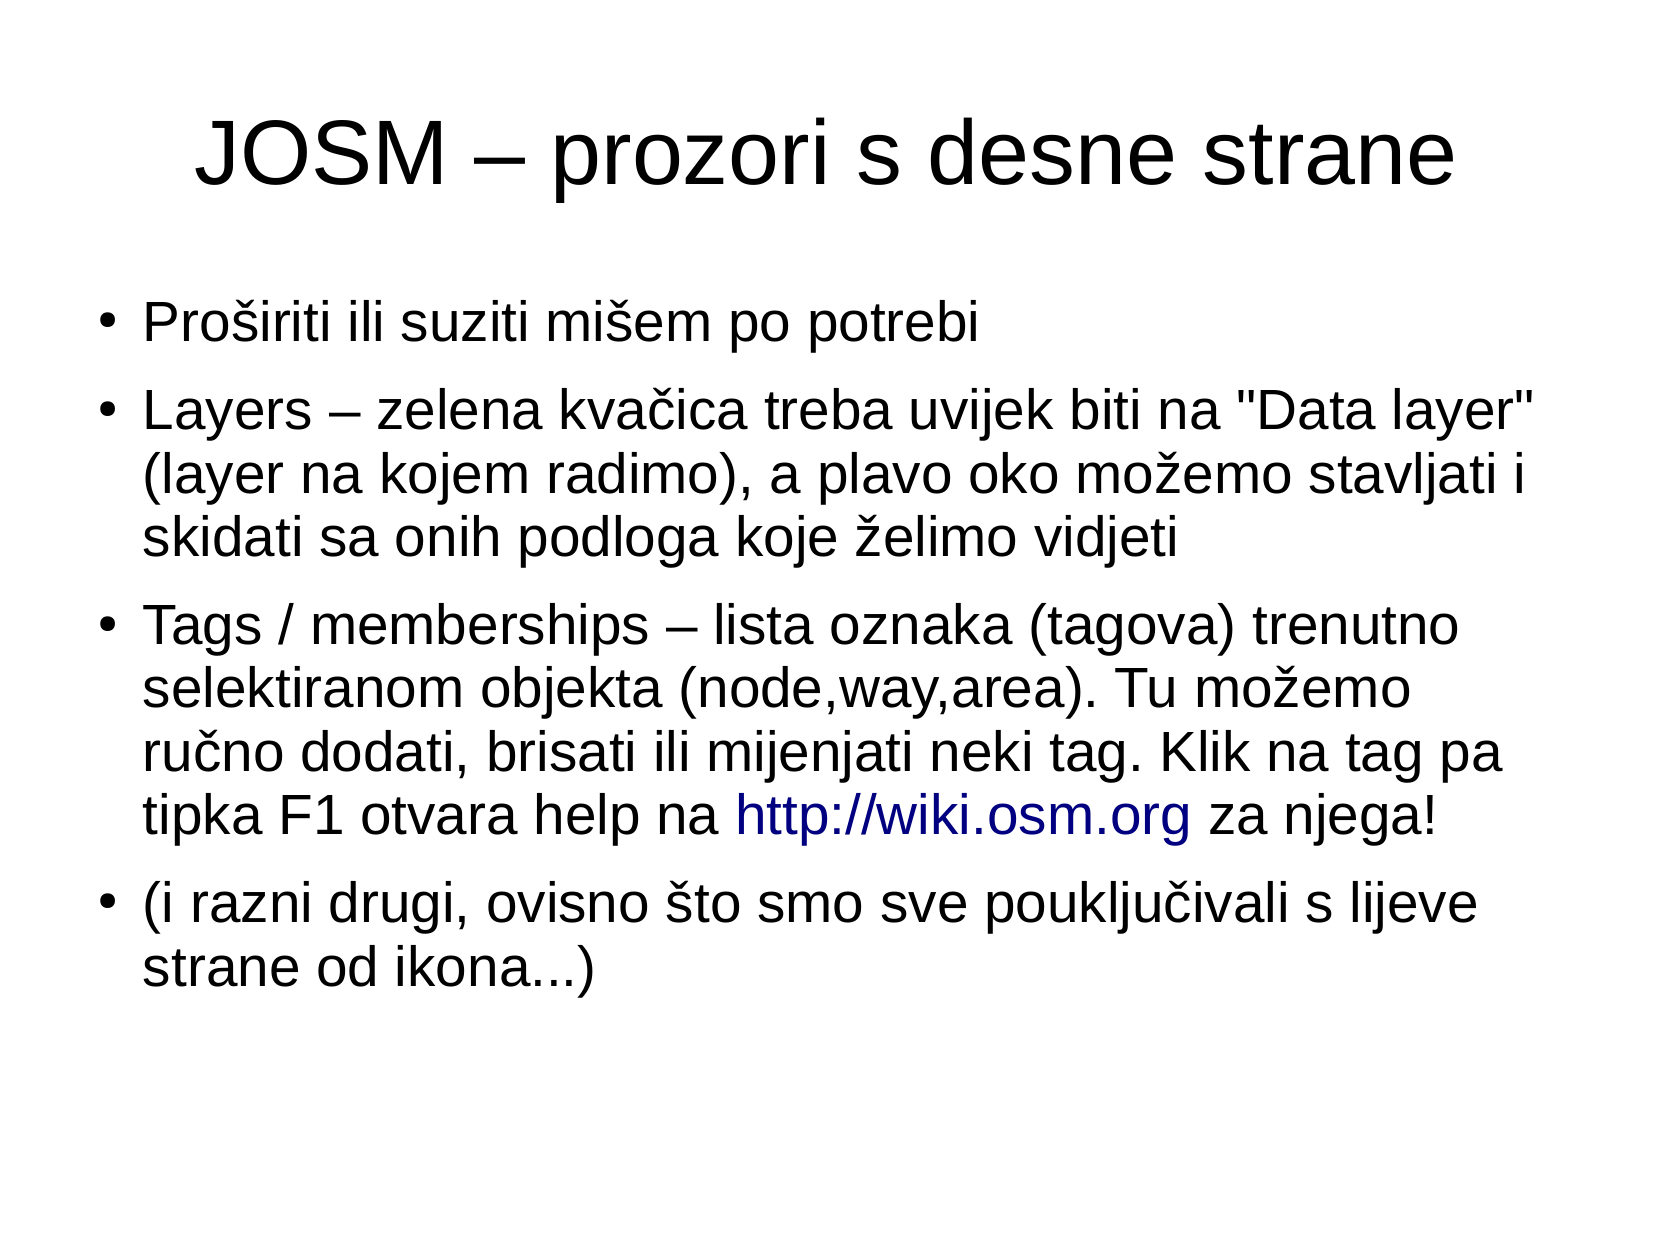

# JOSM – prozori s desne strane
Proširiti ili suziti mišem po potrebi
Layers – zelena kvačica treba uvijek biti na "Data layer" (layer na kojem radimo), a plavo oko možemo stavljati i skidati sa onih podloga koje želimo vidjeti
Tags / memberships – lista oznaka (tagova) trenutno selektiranom objekta (node,way,area). Tu možemo ručno dodati, brisati ili mijenjati neki tag. Klik na tag pa tipka F1 otvara help na http://wiki.osm.org za njega!
(i razni drugi, ovisno što smo sve pouključivali s lijeve strane od ikona...)